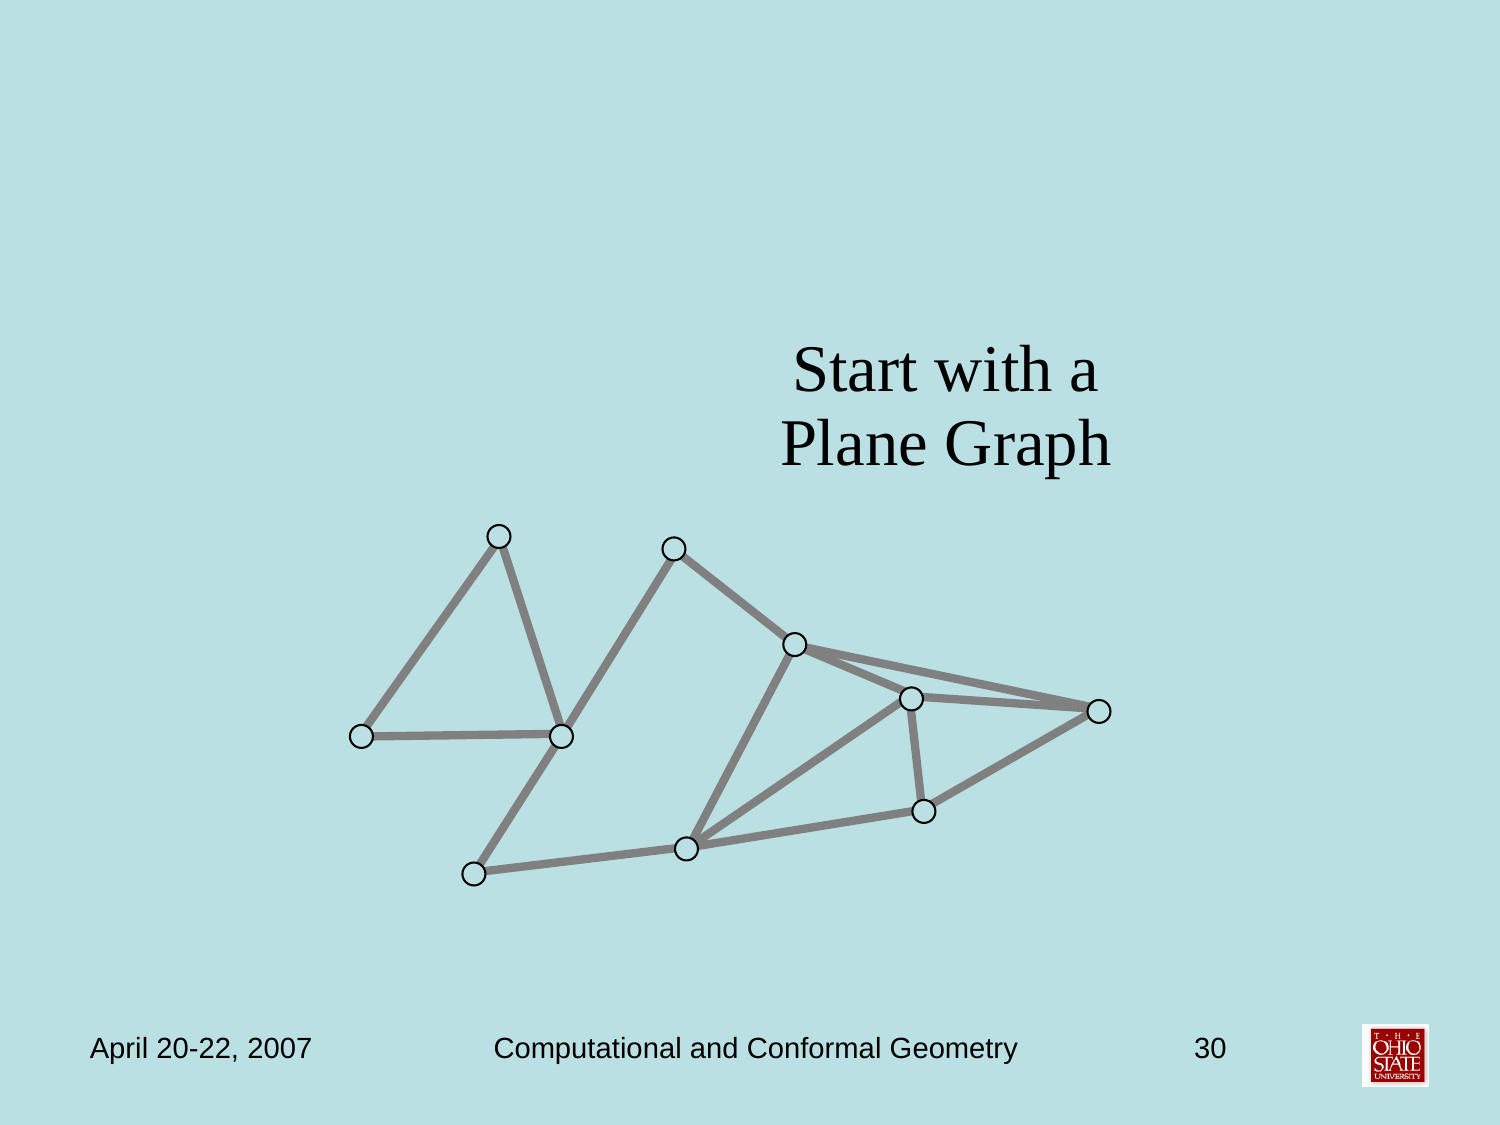

Start with a Plane Graph
April 20-22, 2007
Computational and Conformal Geometry
30